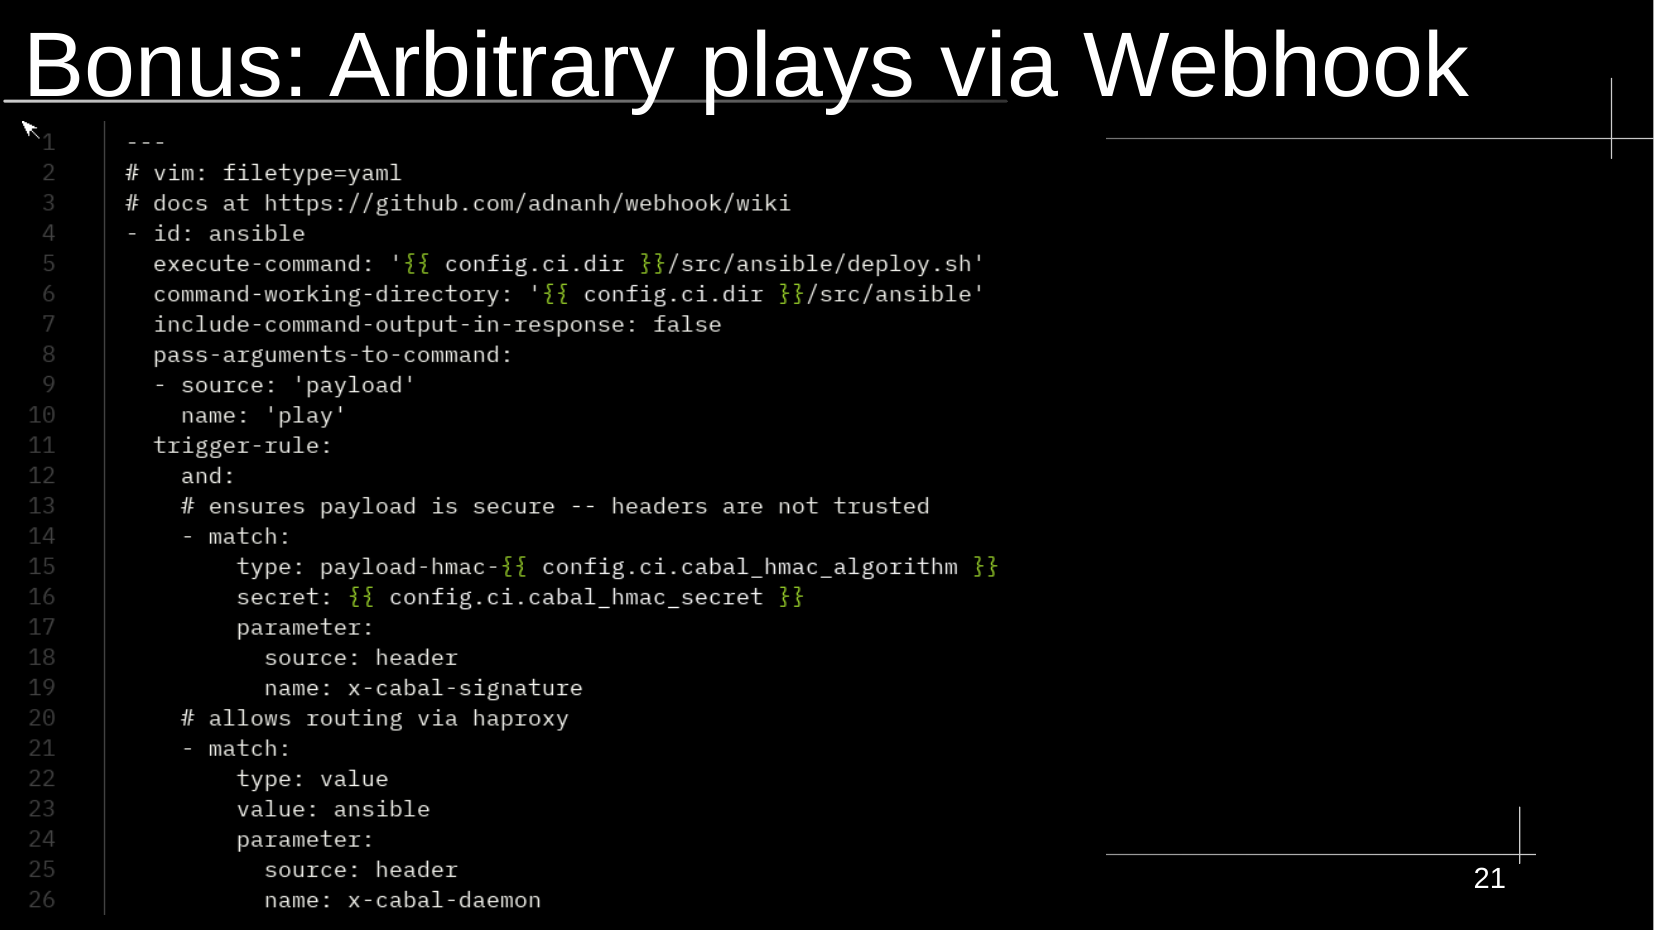

# Bonus: Arbitrary plays via Webhook
21